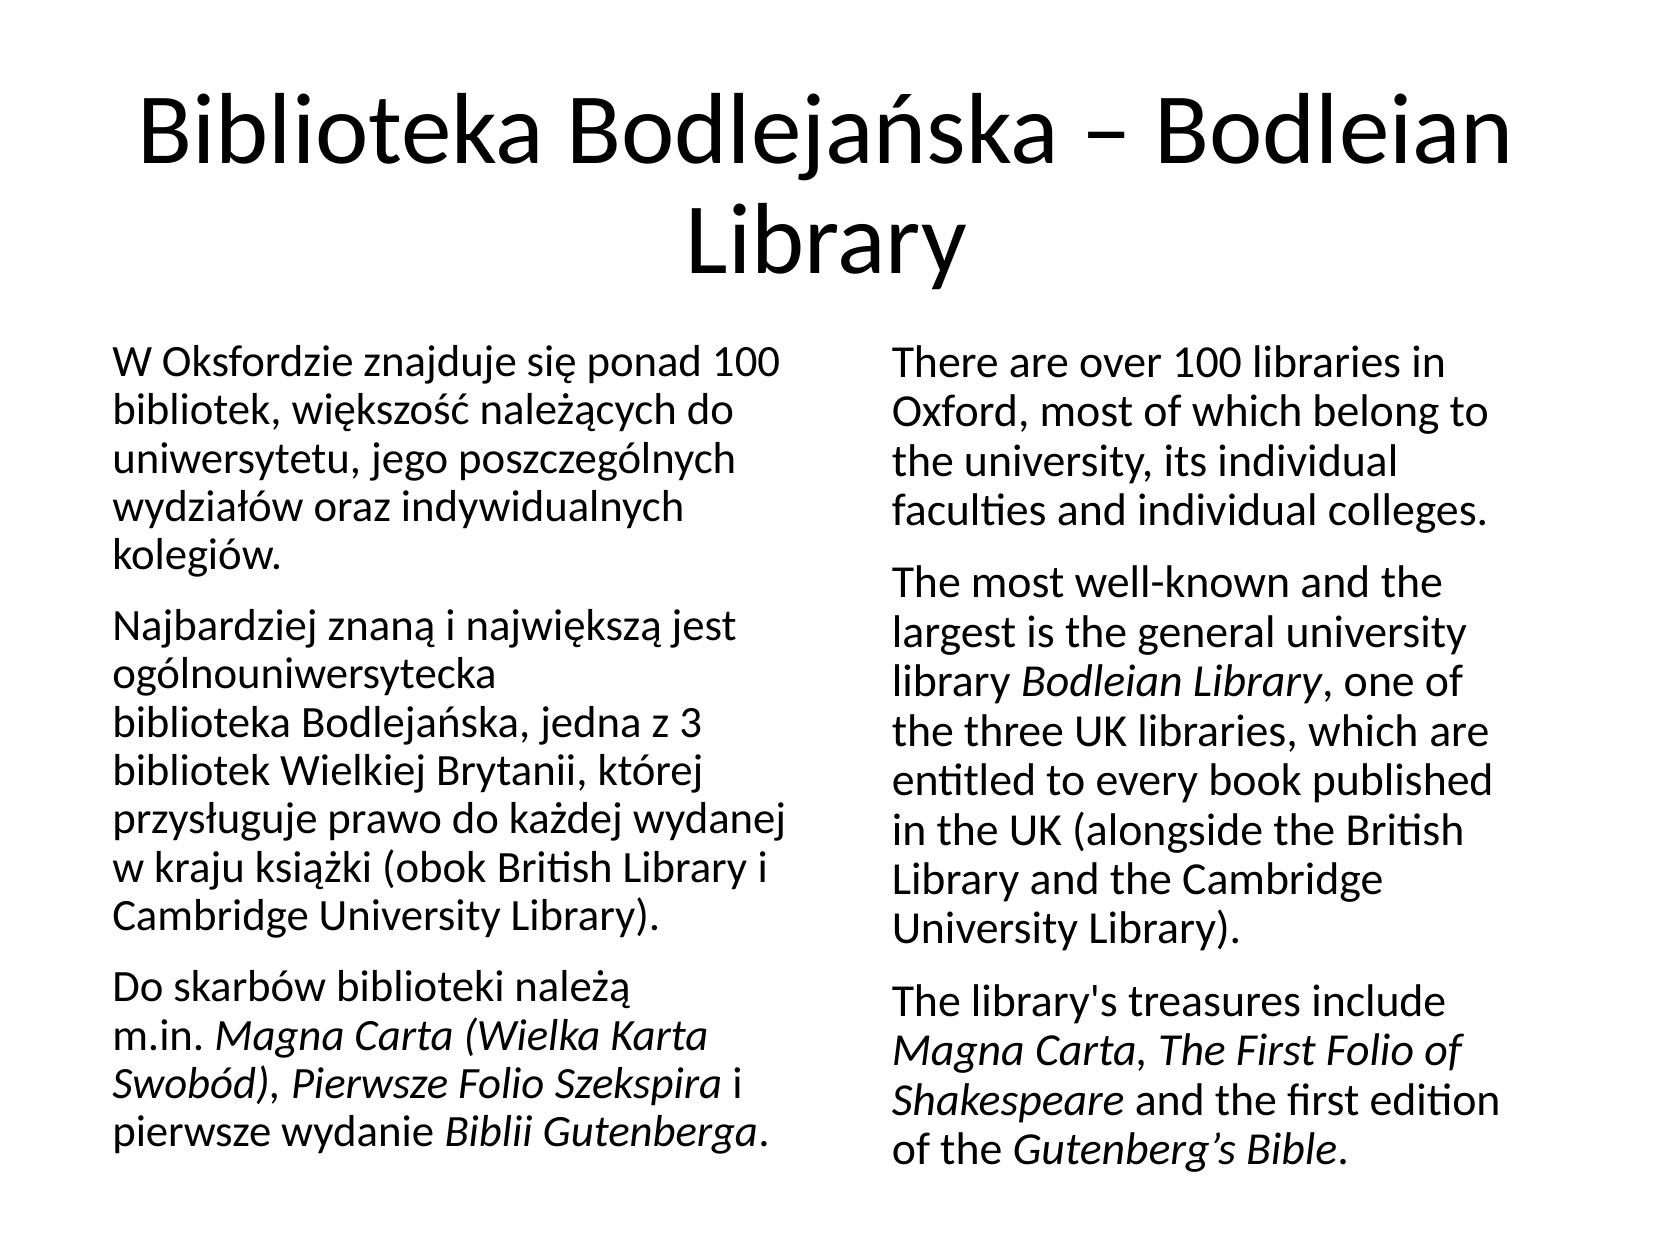

# Biblioteka Bodlejańska – Bodleian Library
W Oksfordzie znajduje się ponad 100 bibliotek, większość należących do uniwersytetu, jego poszczególnych wydziałów oraz indywidualnych kolegiów.
Najbardziej znaną i największą jest ogólnouniwersytecka biblioteka Bodlejańska, jedna z 3 bibliotek Wielkiej Brytanii, której przysługuje prawo do każdej wydanej w kraju książki (obok British Library i Cambridge University Library).
Do skarbów biblioteki należą m.in. Magna Carta (Wielka Karta Swobód), Pierwsze Folio Szekspira i pierwsze wydanie Biblii Gutenberga.
There are over 100 libraries in Oxford, most of which belong to the university, its individual faculties and individual colleges.
The most well-known and the largest is the general university library Bodleian Library, one of the three UK libraries, which are entitled to every book published in the UK (alongside the British Library and the Cambridge University Library).
The library's treasures include Magna Carta, The First Folio of Shakespeare and the first edition of the Gutenberg’s Bible.